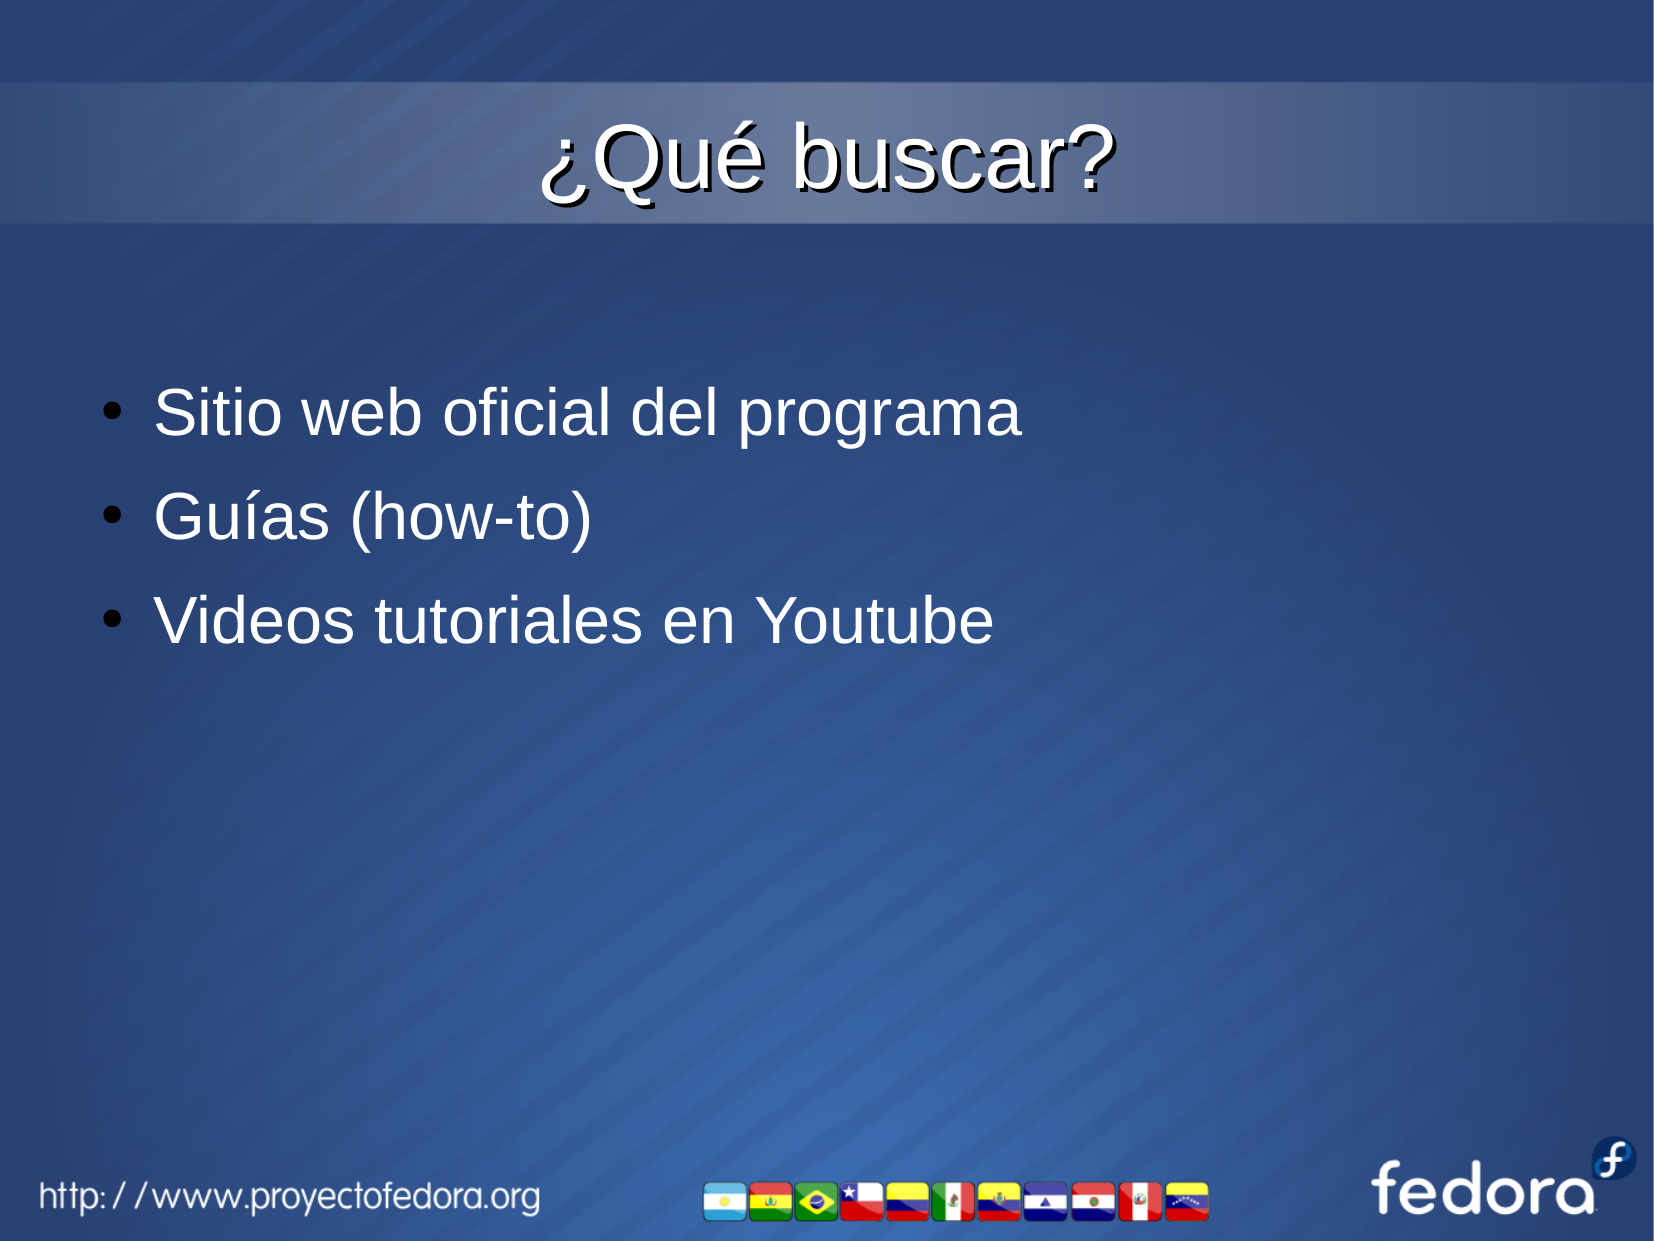

# ¿Qué buscar?
Sitio web oficial del programa
Guías (how-to)
Videos tutoriales en Youtube